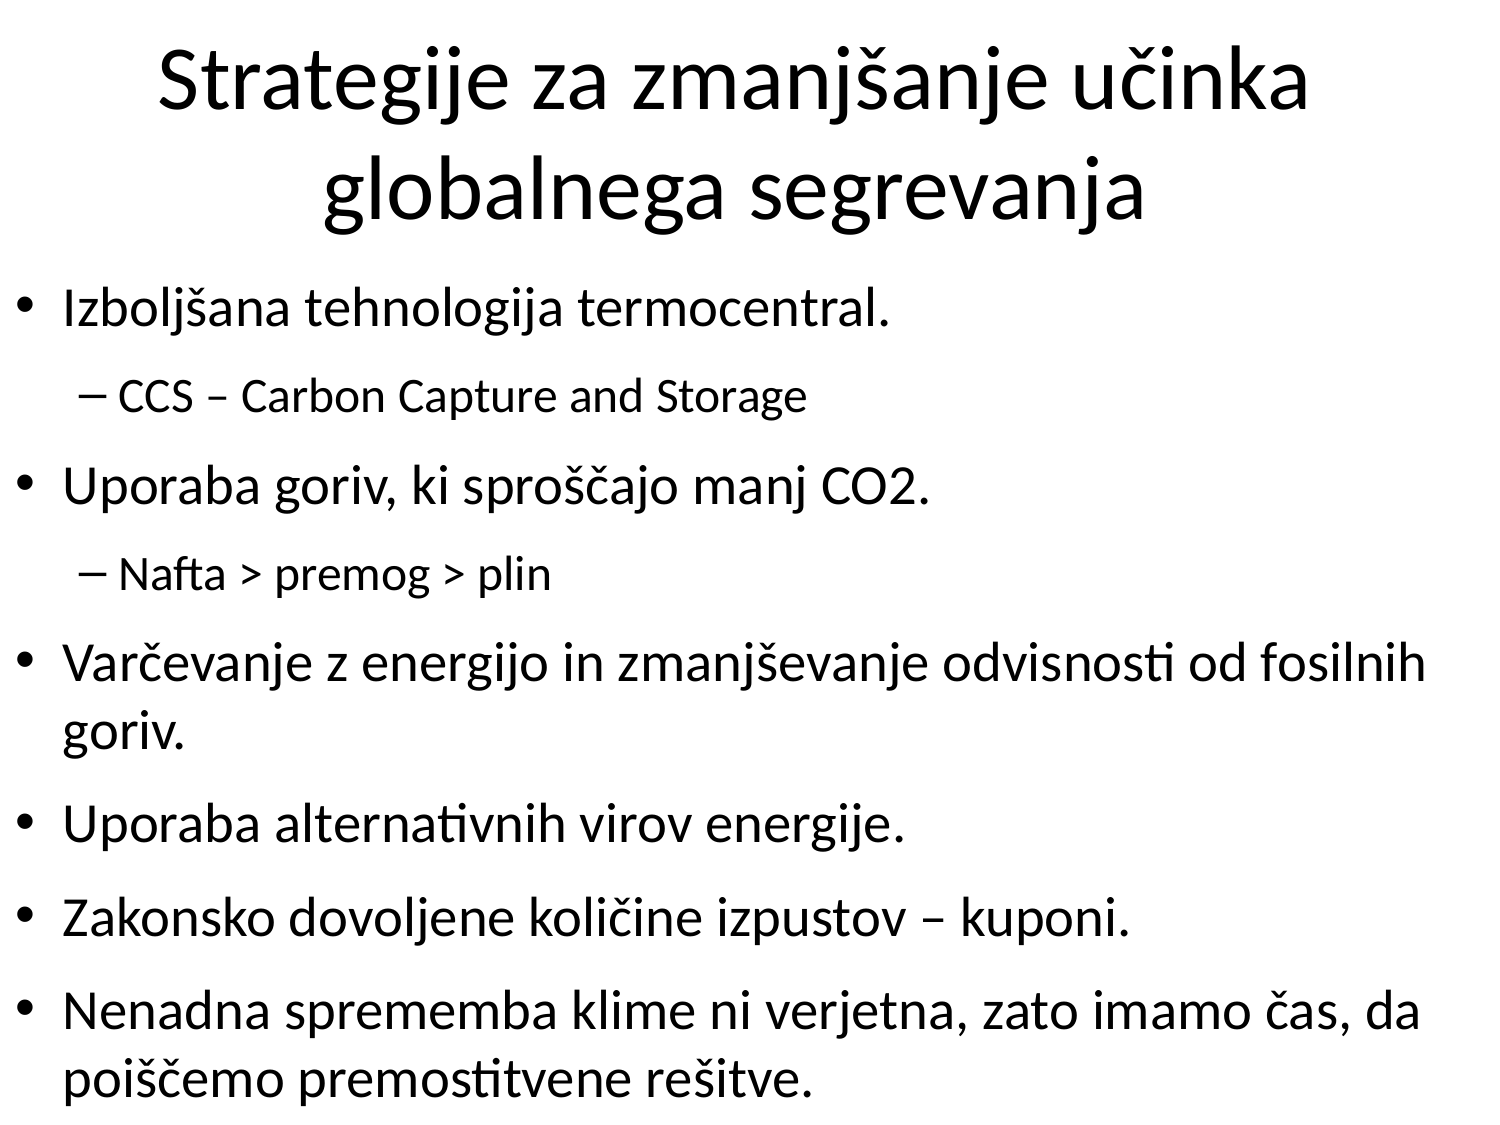

# Strategije za zmanjšanje učinka globalnega segrevanja
Izboljšana tehnologija termocentral.
CCS – Carbon Capture and Storage
Uporaba goriv, ki sproščajo manj CO2.
Nafta > premog > plin
Varčevanje z energijo in zmanjševanje odvisnosti od fosilnih goriv.
Uporaba alternativnih virov energije.
Zakonsko dovoljene količine izpustov – kuponi.
Nenadna sprememba klime ni verjetna, zato imamo čas, da poiščemo premostitvene rešitve.